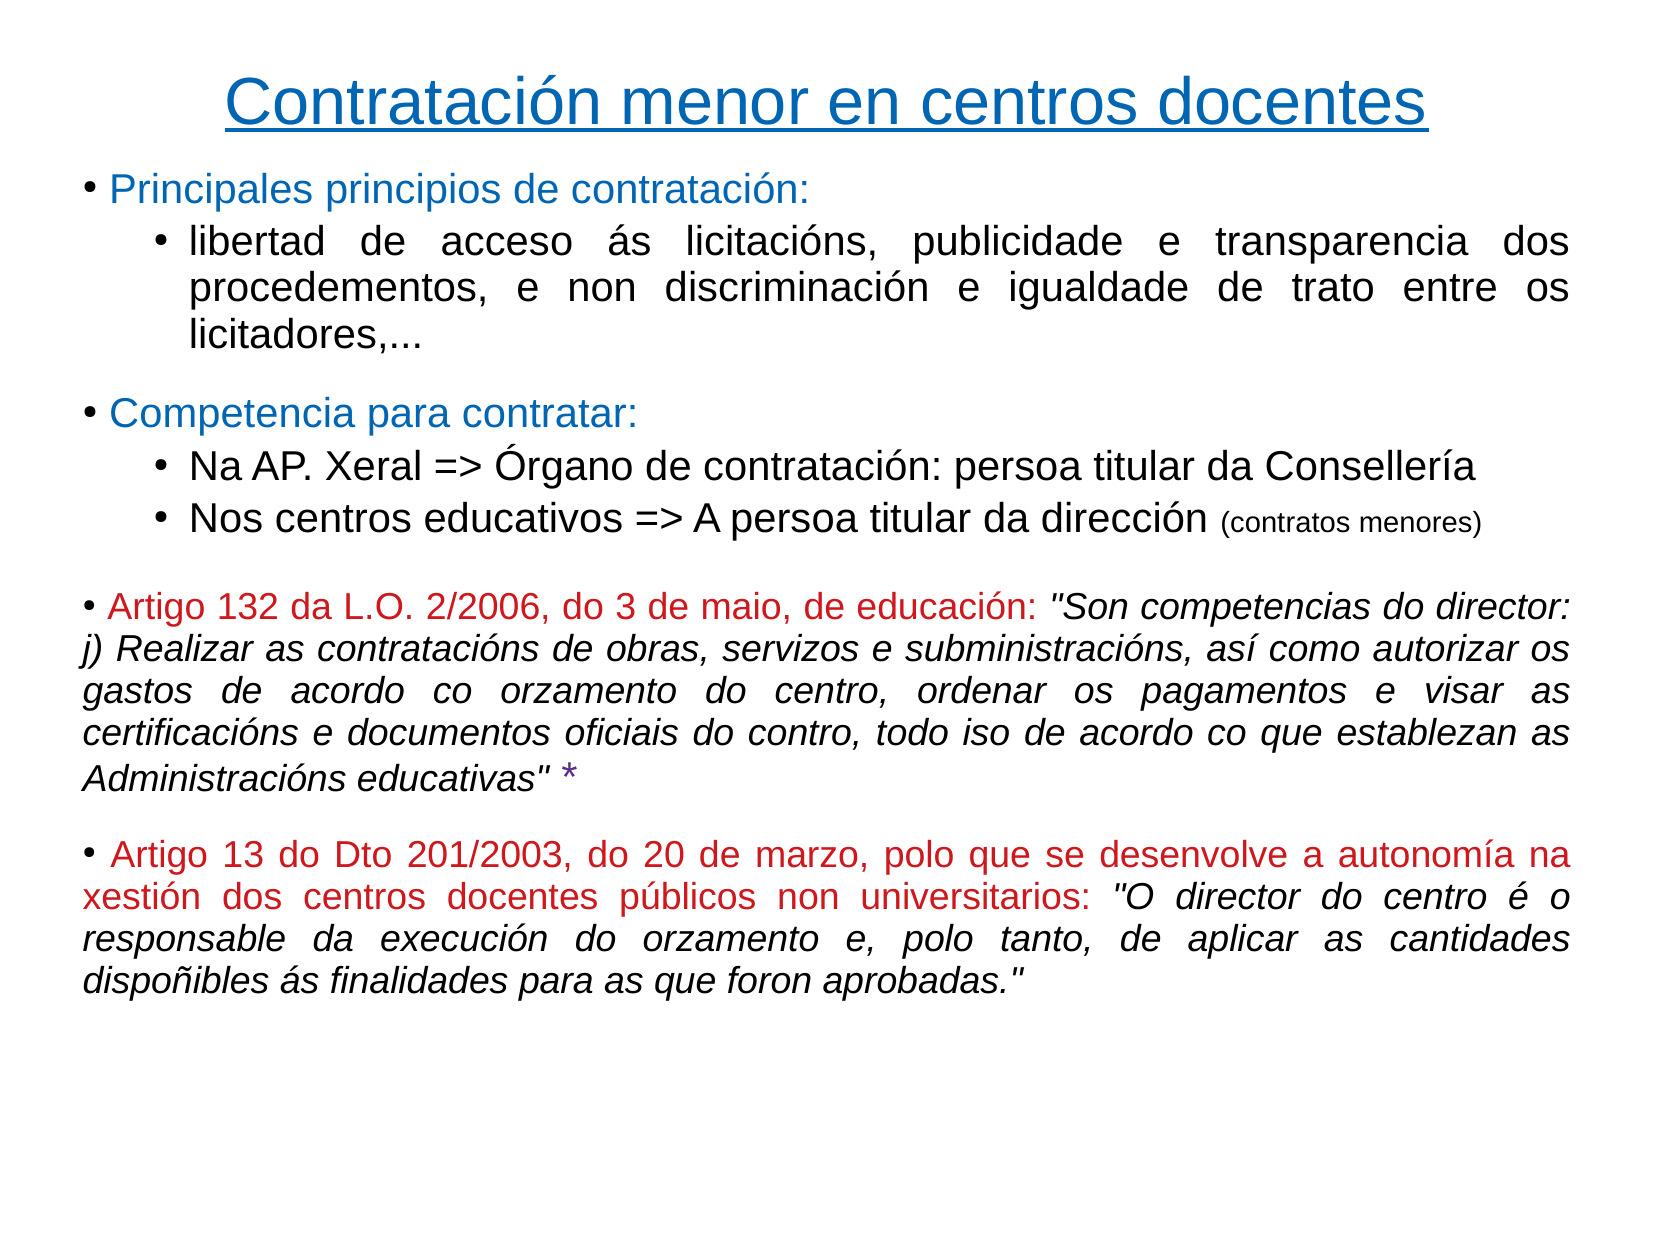

# Contratación menor en centros docentes
 Principales principios de contratación:
libertad de acceso ás licitacións, publicidade e transparencia dos procedementos, e non discriminación e igualdade de trato entre os licitadores,...
 Competencia para contratar:
Na AP. Xeral => Órgano de contratación: persoa titular da Consellería
Nos centros educativos => A persoa titular da dirección (contratos menores)
 Artigo 132 da L.O. 2/2006, do 3 de maio, de educación: "Son competencias do director: j) Realizar as contratacións de obras, servizos e subministracións, así como autorizar os gastos de acordo co orzamento do centro, ordenar os pagamentos e visar as certificacións e documentos oficiais do contro, todo iso de acordo co que establezan as Administracións educativas" *
 Artigo 13 do Dto 201/2003, do 20 de marzo, polo que se desenvolve a autonomía na xestión dos centros docentes públicos non universitarios: "O director do centro é o responsable da execución do orzamento e, polo tanto, de aplicar as cantidades dispoñibles ás finalidades para as que foron aprobadas."